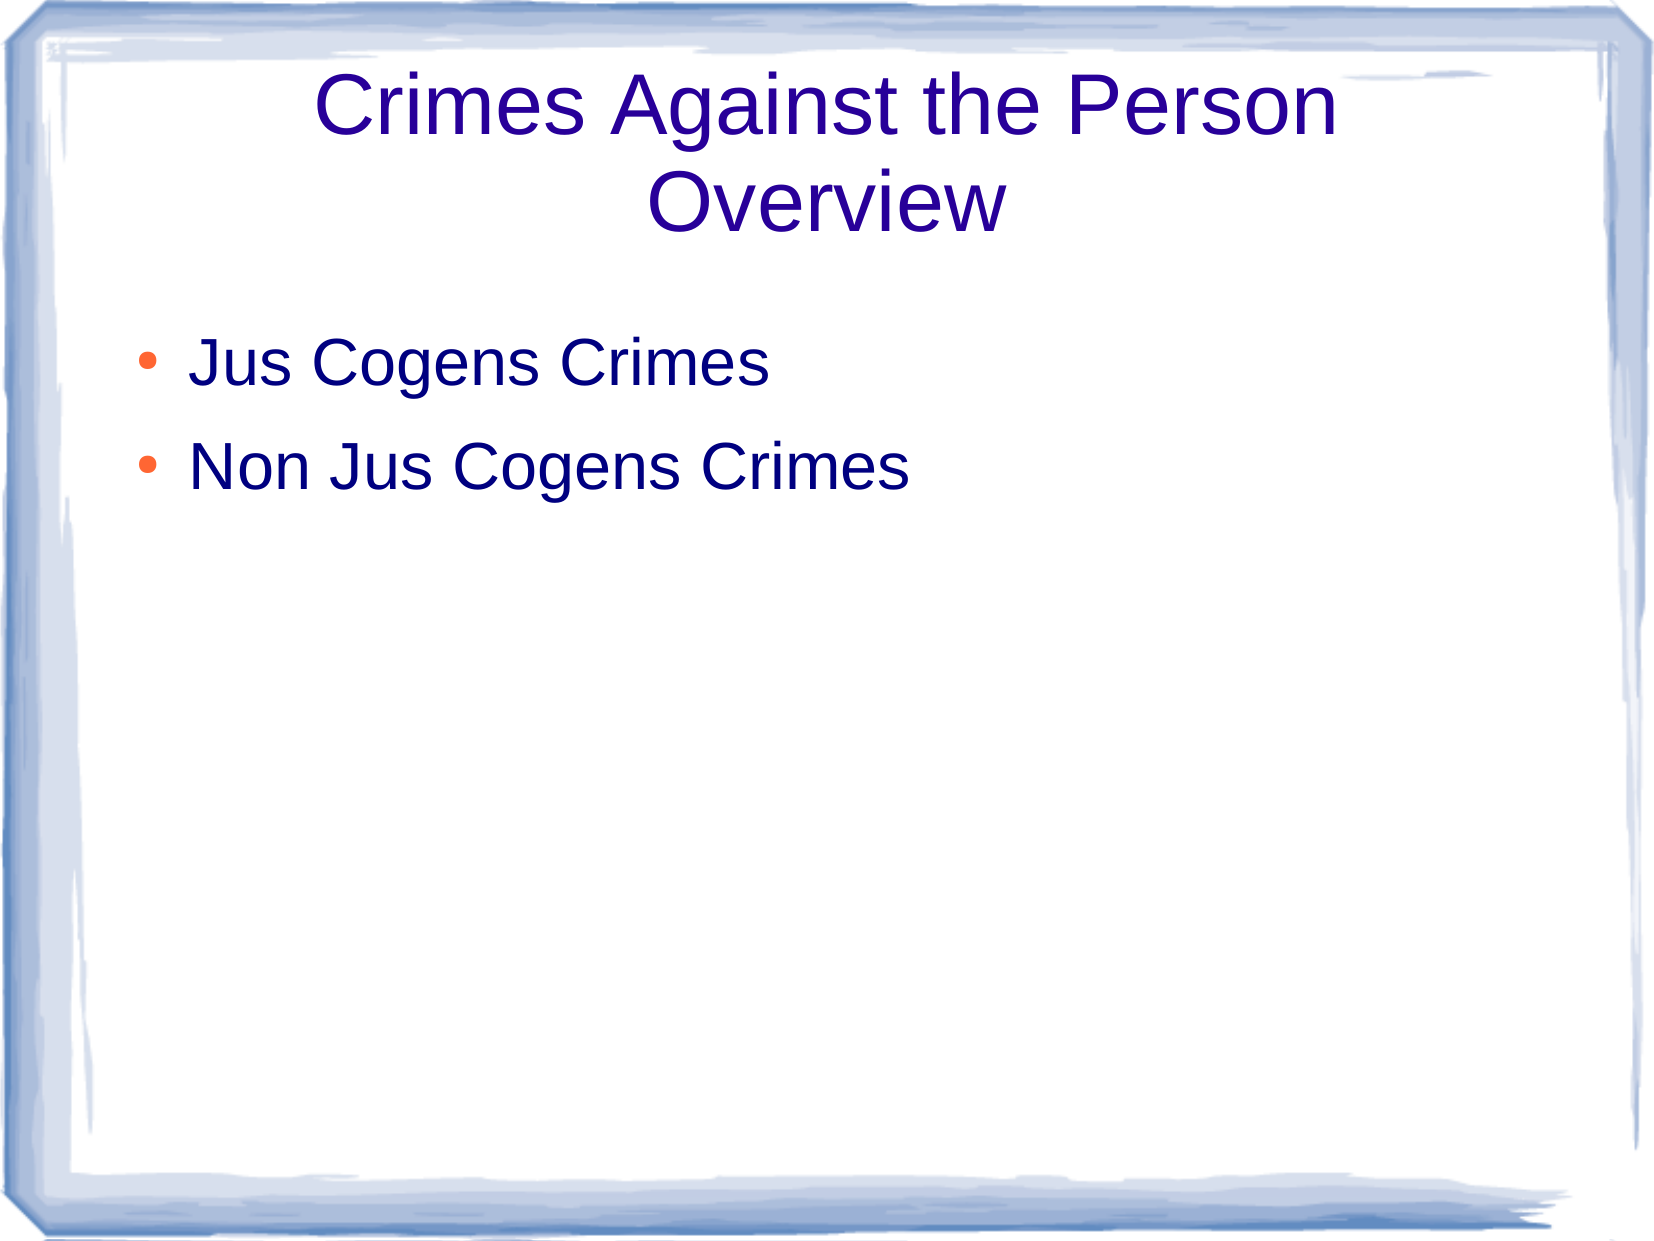

# Crimes Against the Person Overview
Jus Cogens Crimes
Non Jus Cogens Crimes